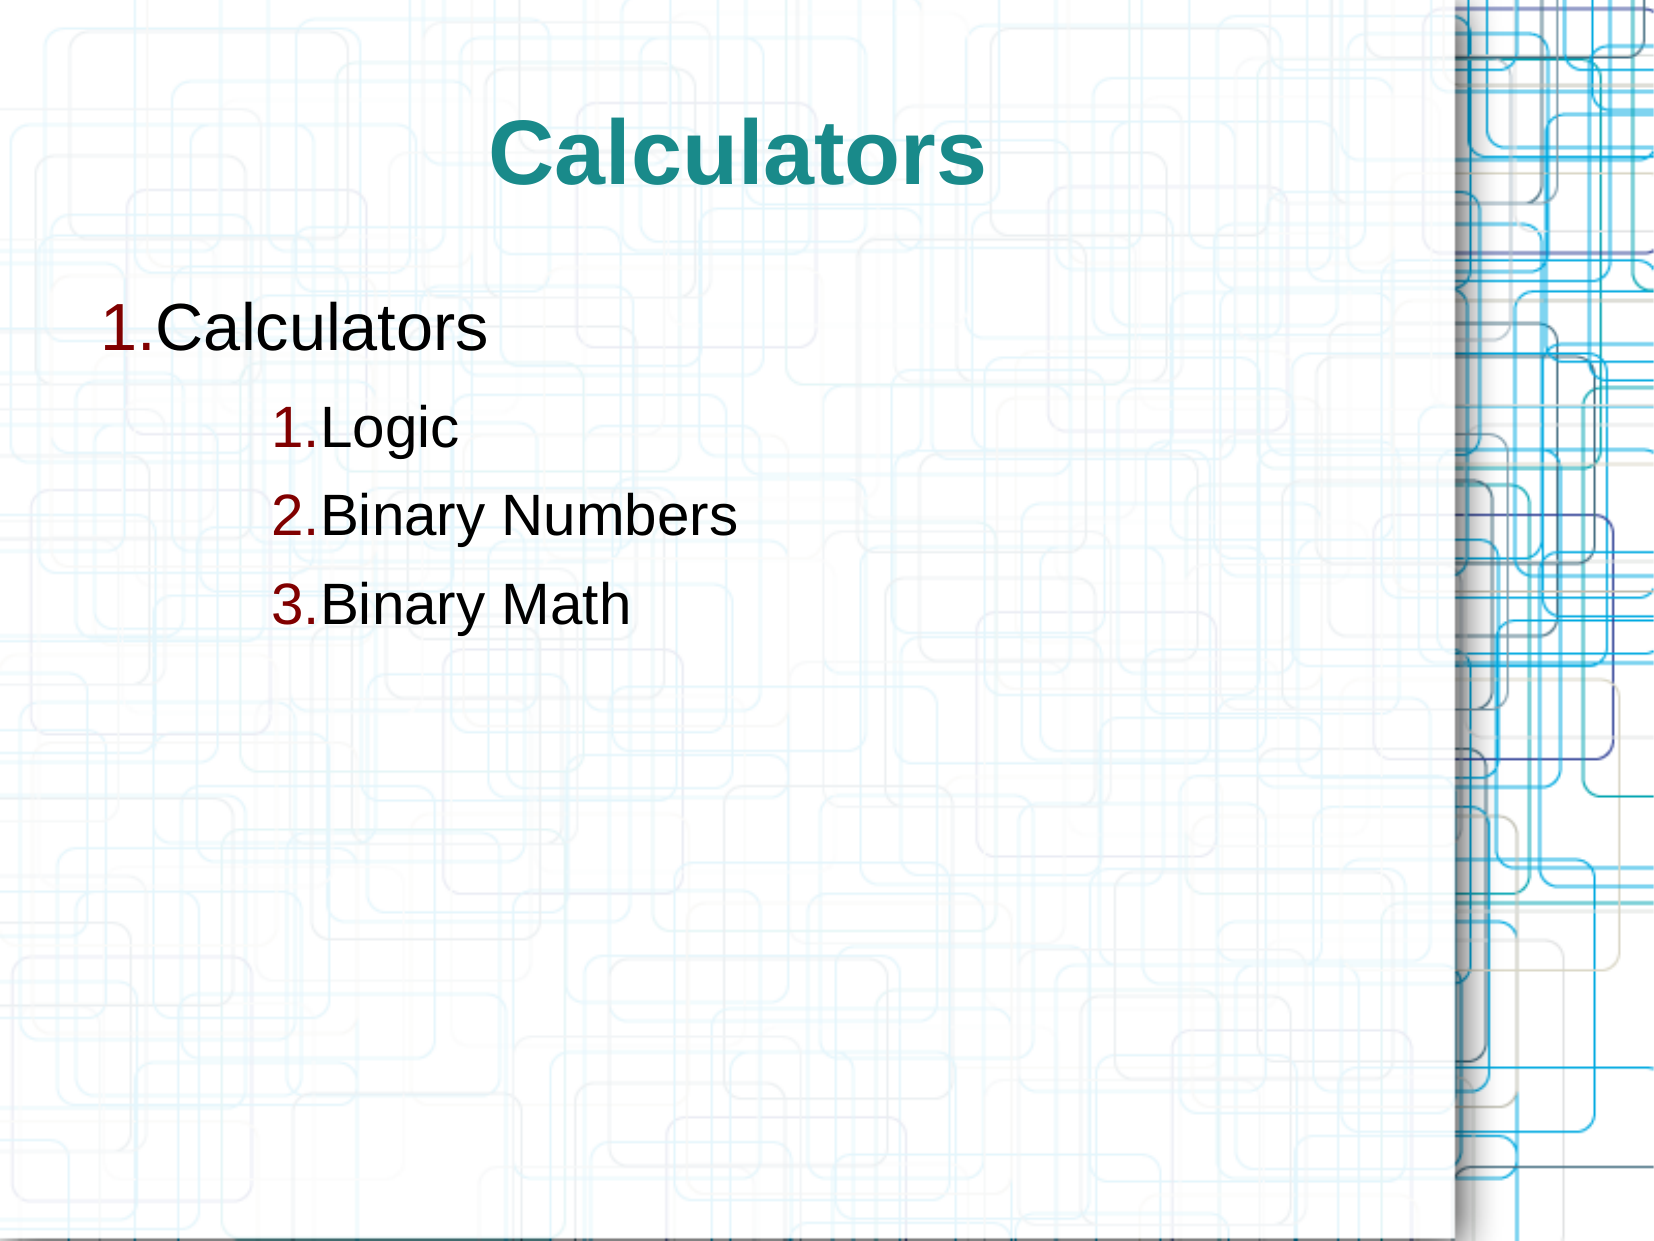

# Calculators
Calculators
Logic
Binary Numbers
Binary Math